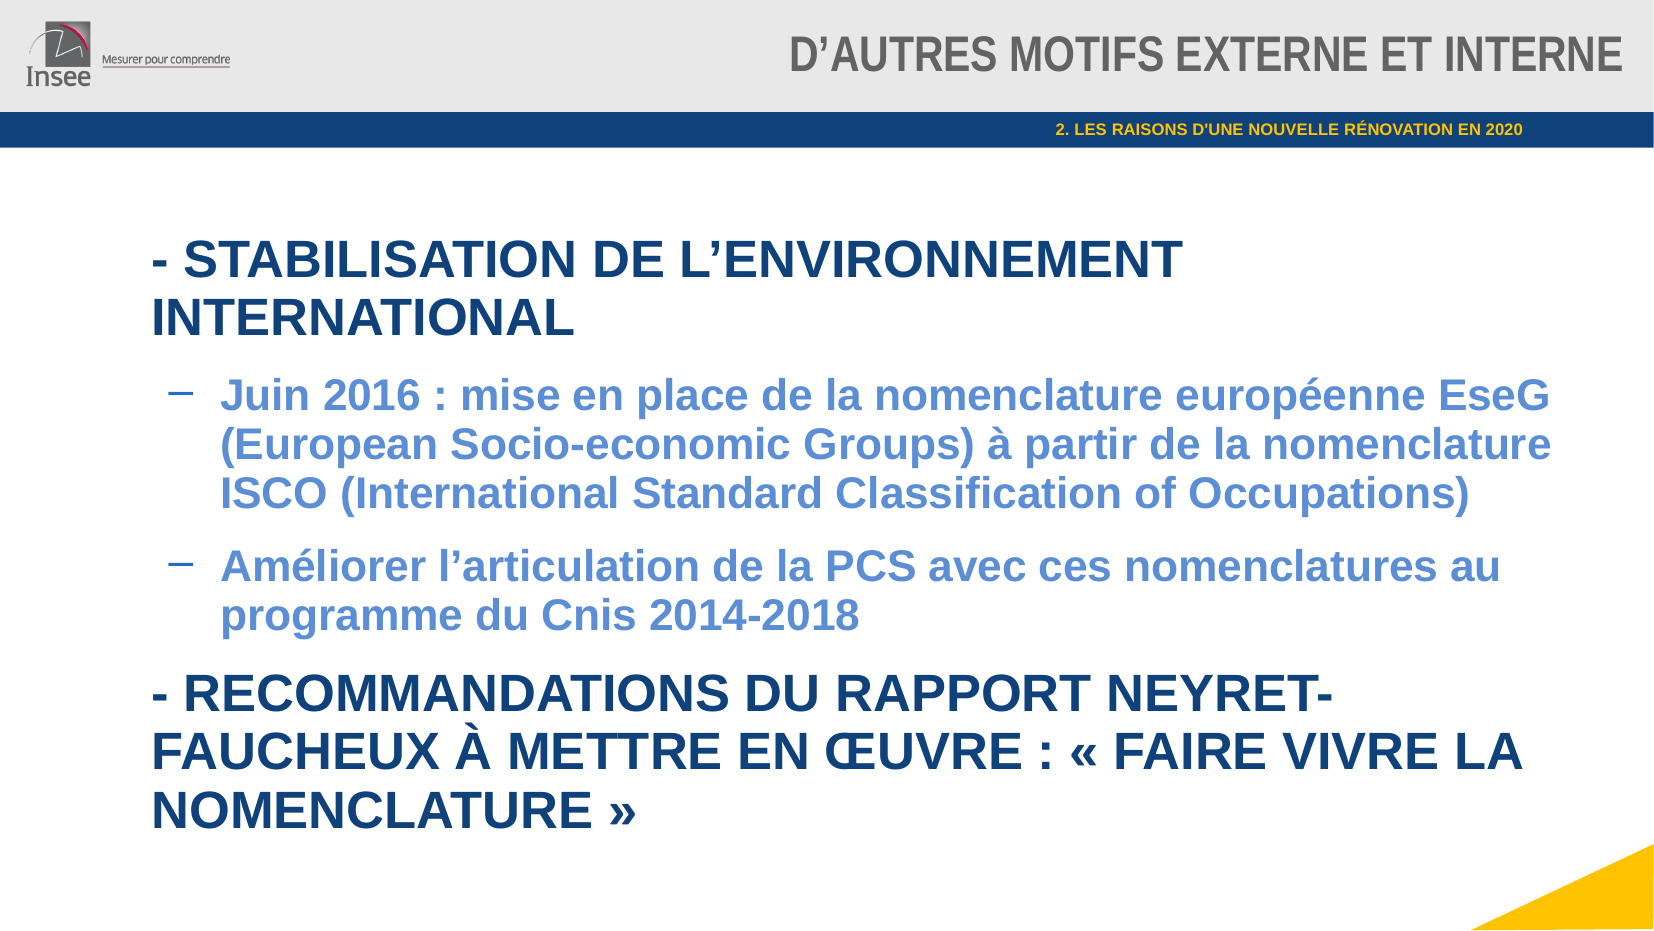

# D’autres motifs externe et interne
2. les raisons d'une nouvelle rénovation en 2020
- stabilisation de l’environnement international
Juin 2016 : mise en place de la nomenclature européenne EseG (European Socio-economic Groups) à partir de la nomenclature ISCO (International Standard Classification of Occupations)
Améliorer l’articulation de la PCS avec ces nomenclatures au programme du Cnis 2014-2018
- Recommandations du rapport neyret-faucheux à mettre en œuvre : « faire vivre la nomenclature »